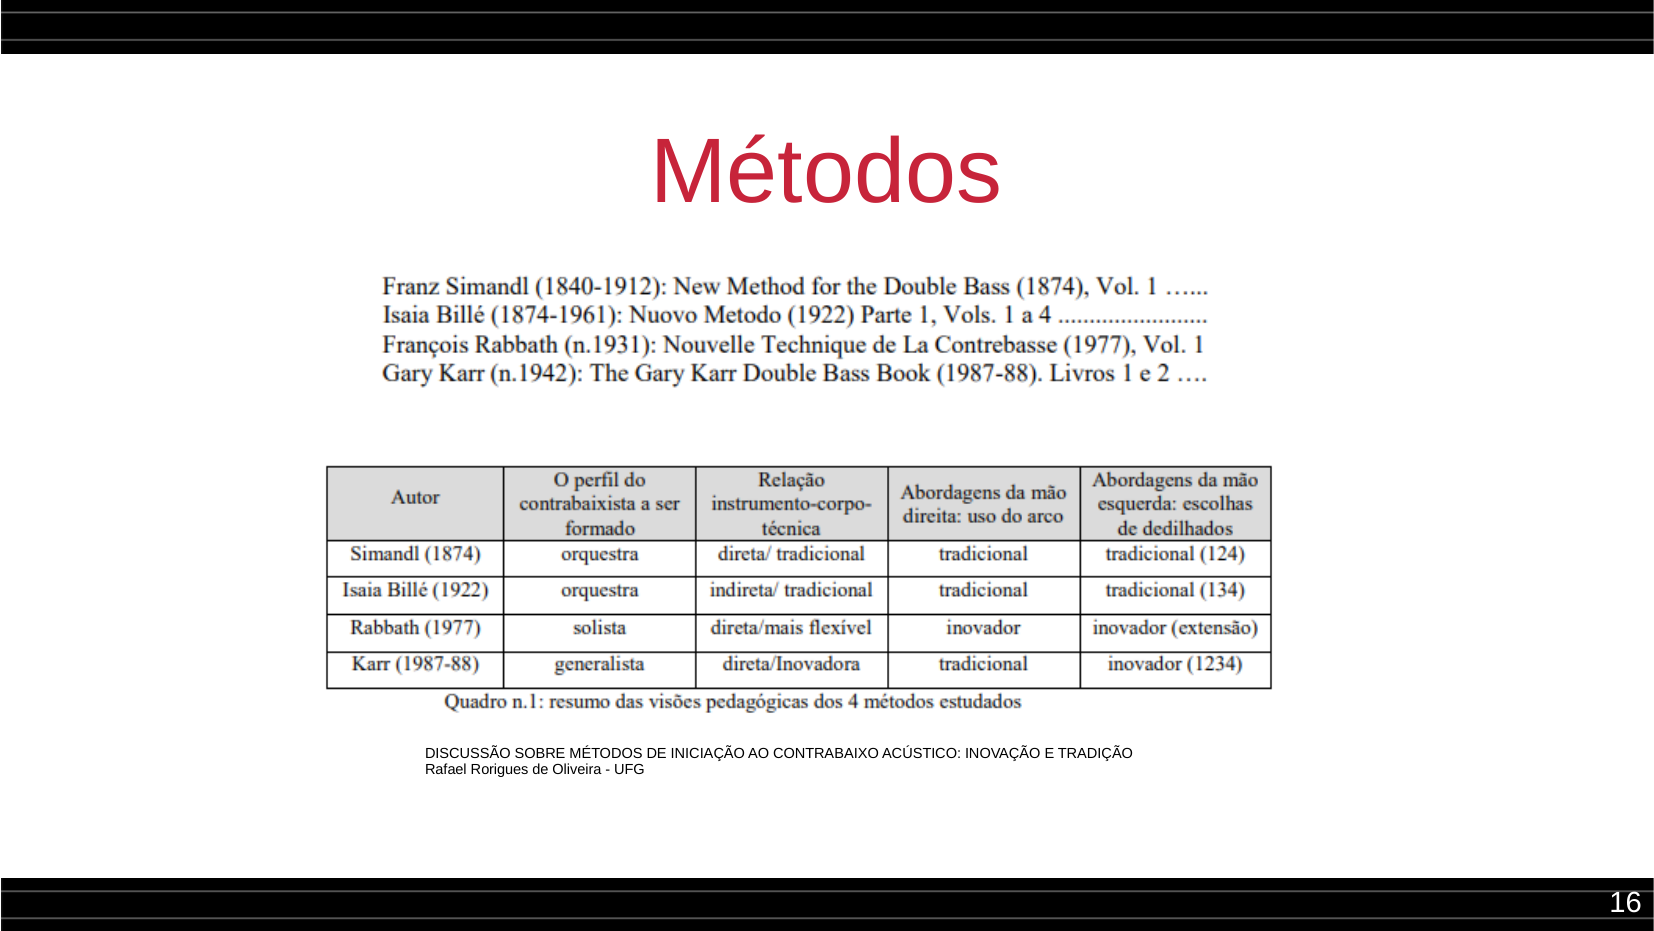

# Métodos
DISCUSSÃO SOBRE MÉTODOS DE INICIAÇÃO AO CONTRABAIXO ACÚSTICO: INOVAÇÃO E TRADIÇÃO
Rafael Rorigues de Oliveira - UFG